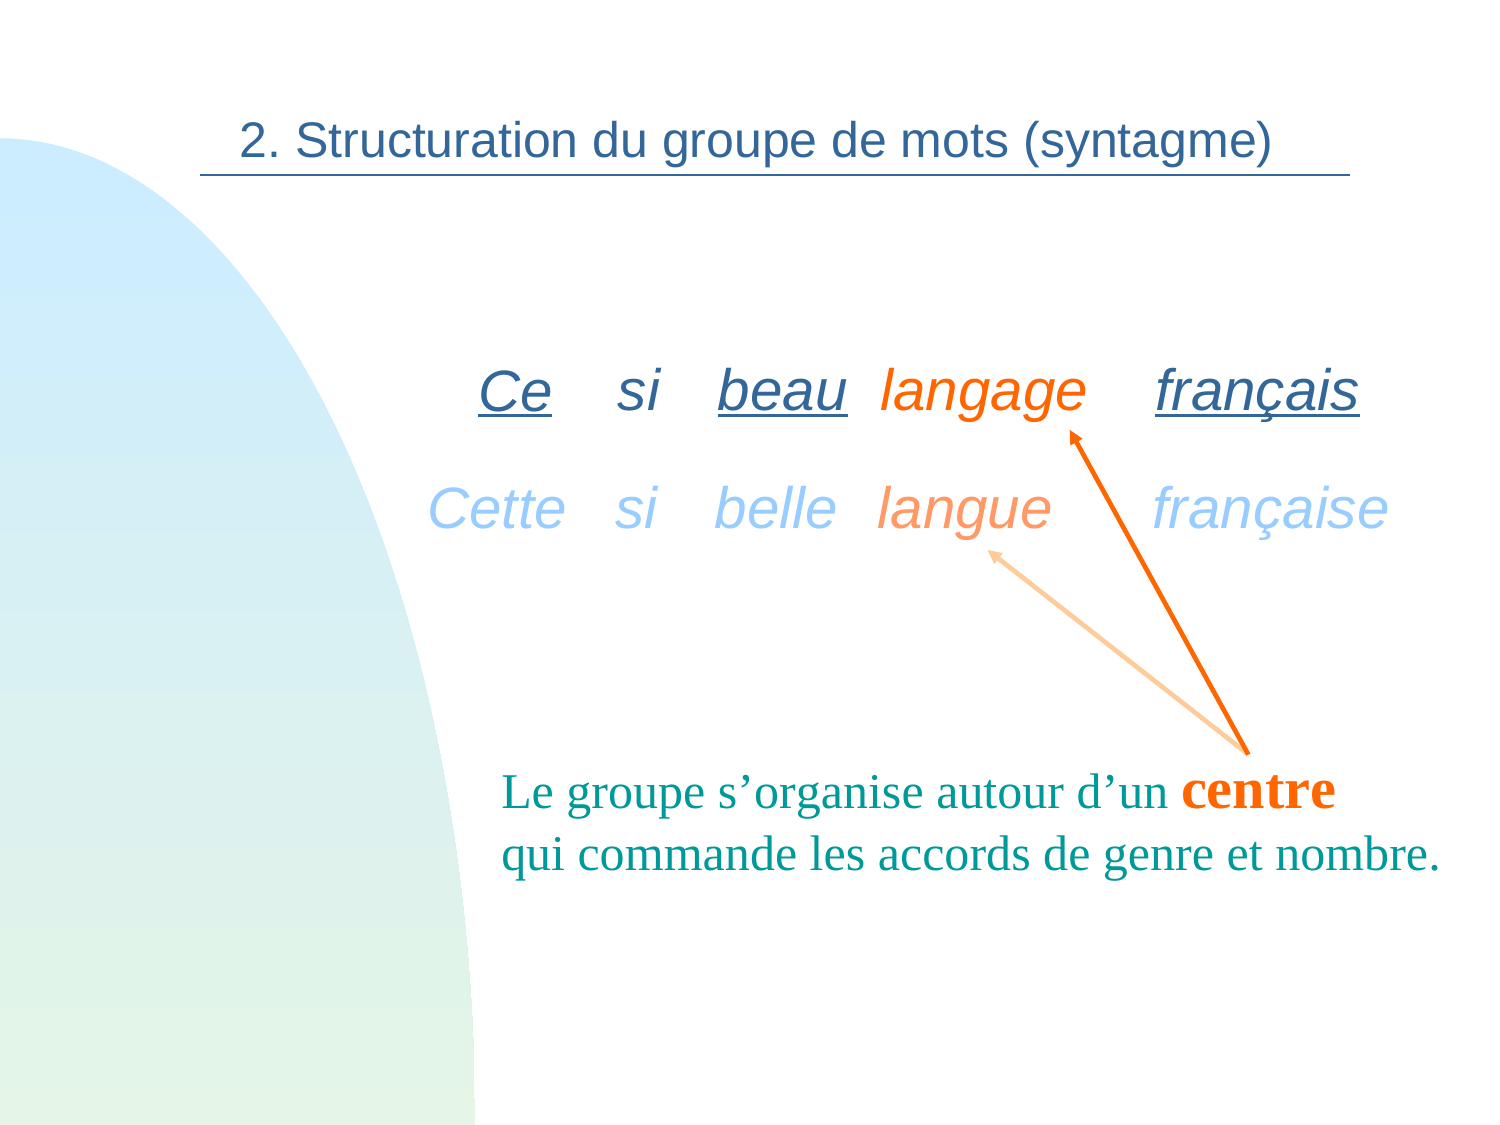

2. Structuration du groupe de mots (syntagme)
Ce
si
beau
langage
français
# belle
Cette
si
langue
française
Le groupe s’organise autour d’un centre
qui commande les accords de genre et nombre.